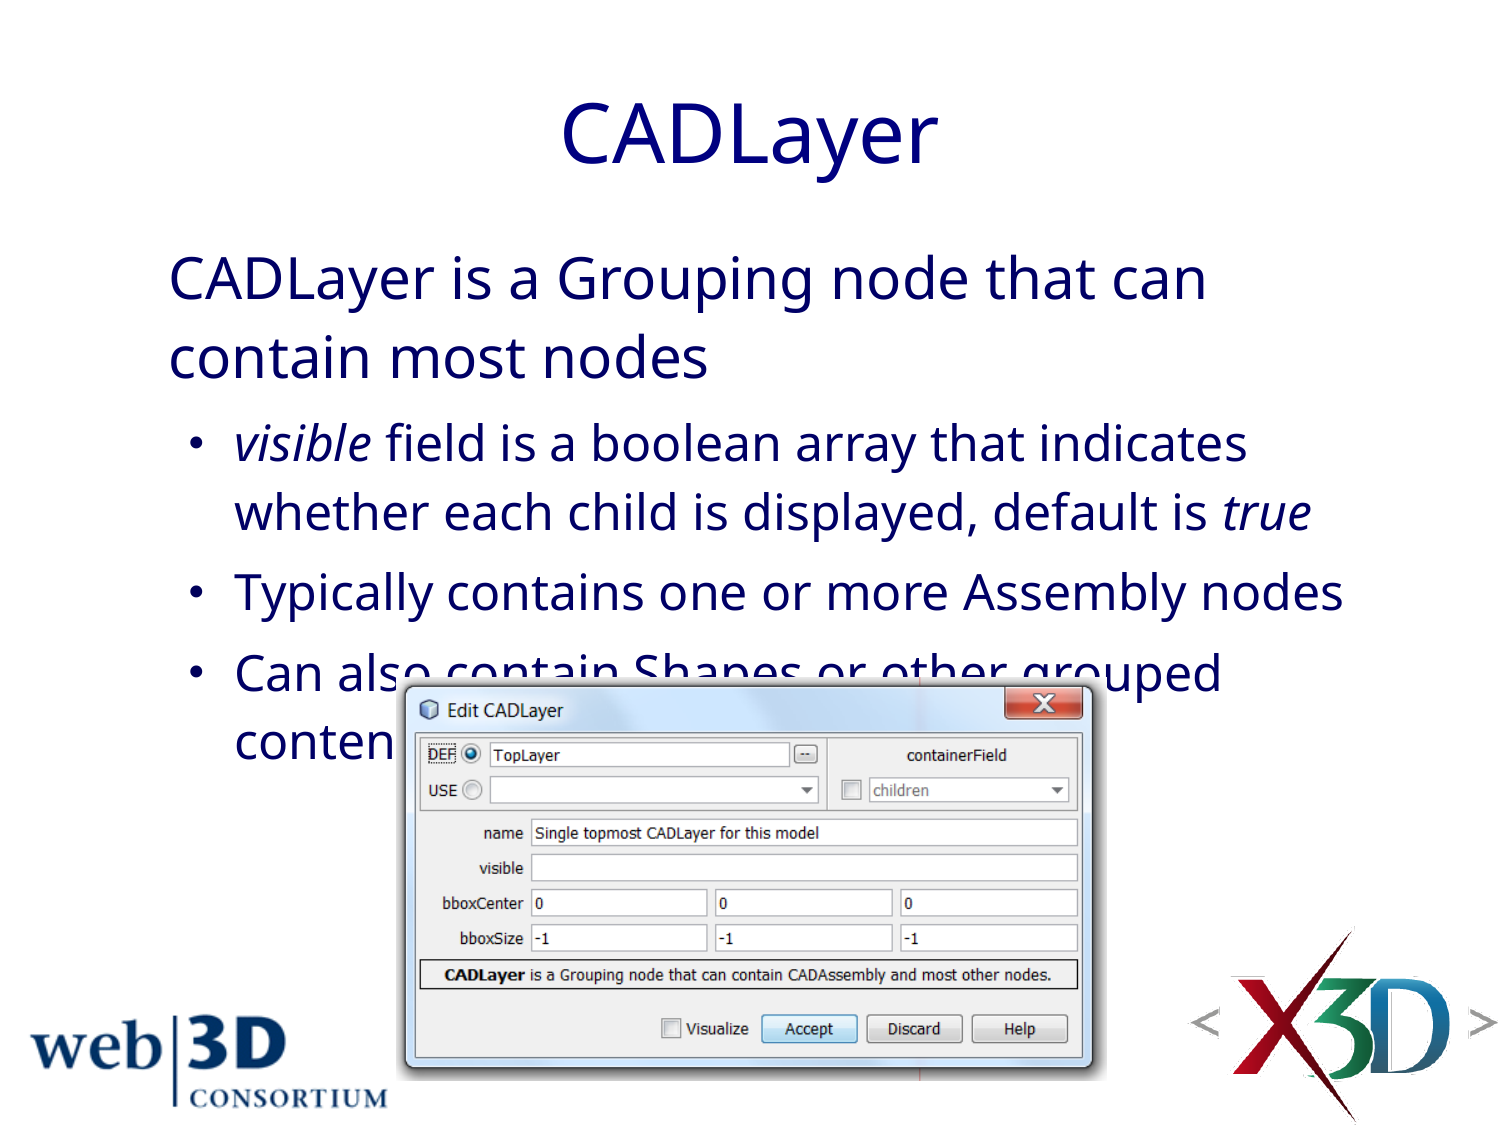

# CADLayer
CADLayer is a Grouping node that can contain most nodes
visible field is a boolean array that indicates whether each child is displayed, default is true
Typically contains one or more Assembly nodes
Can also contain Shapes or other grouped content